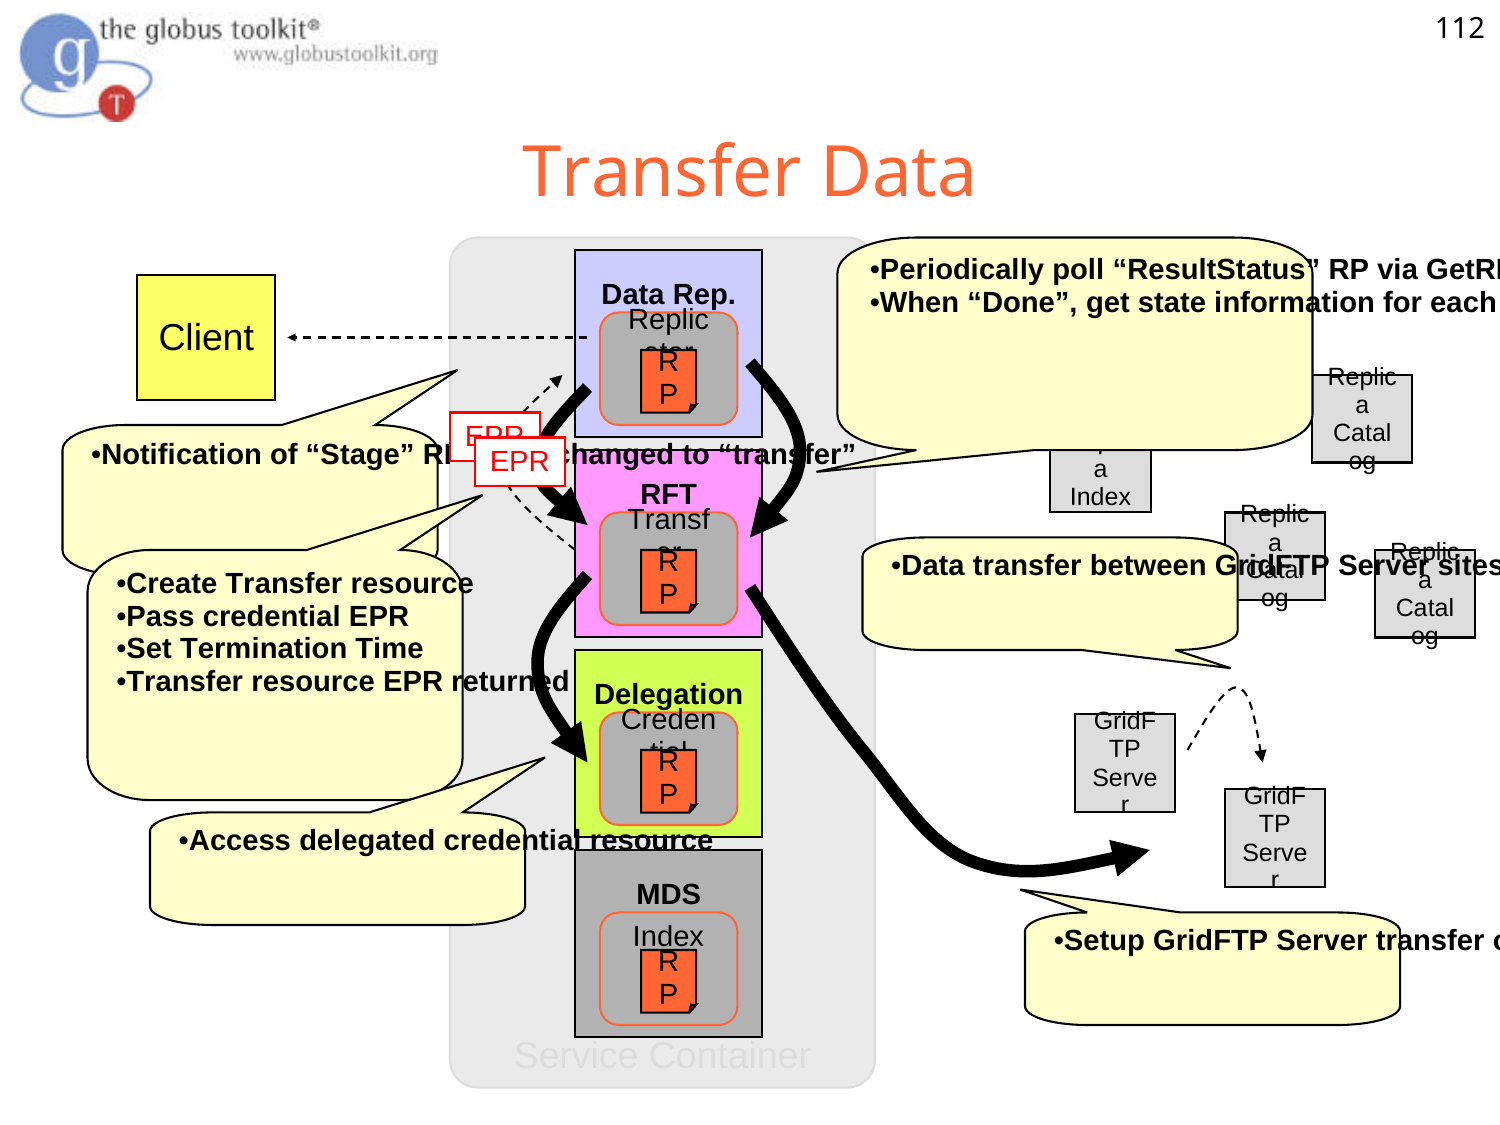

112
# Transfer Data
Service Container
Periodically poll “ResultStatus” RP via GetRP
When “Done”, get state information for each file transfer
Data Rep.
Client
Replicator
RP
Replica
Catalog
EPR
Notification of “Stage” RP value changed to “transfer”
Replica
Index
EPR
RFT
Transfer
RP
Replica
Catalog
Data transfer between GridFTP Server sites
Create Transfer resource
Pass credential EPR
Set Termination Time
Transfer resource EPR returned
Replica
Catalog
Replica
Catalog
Delegation
Credential
RP
GridFTP
Server
GridFTP
Server
Access delegated credential resource
MDS
Index
RP
Setup GridFTP Server transfer of file(s)